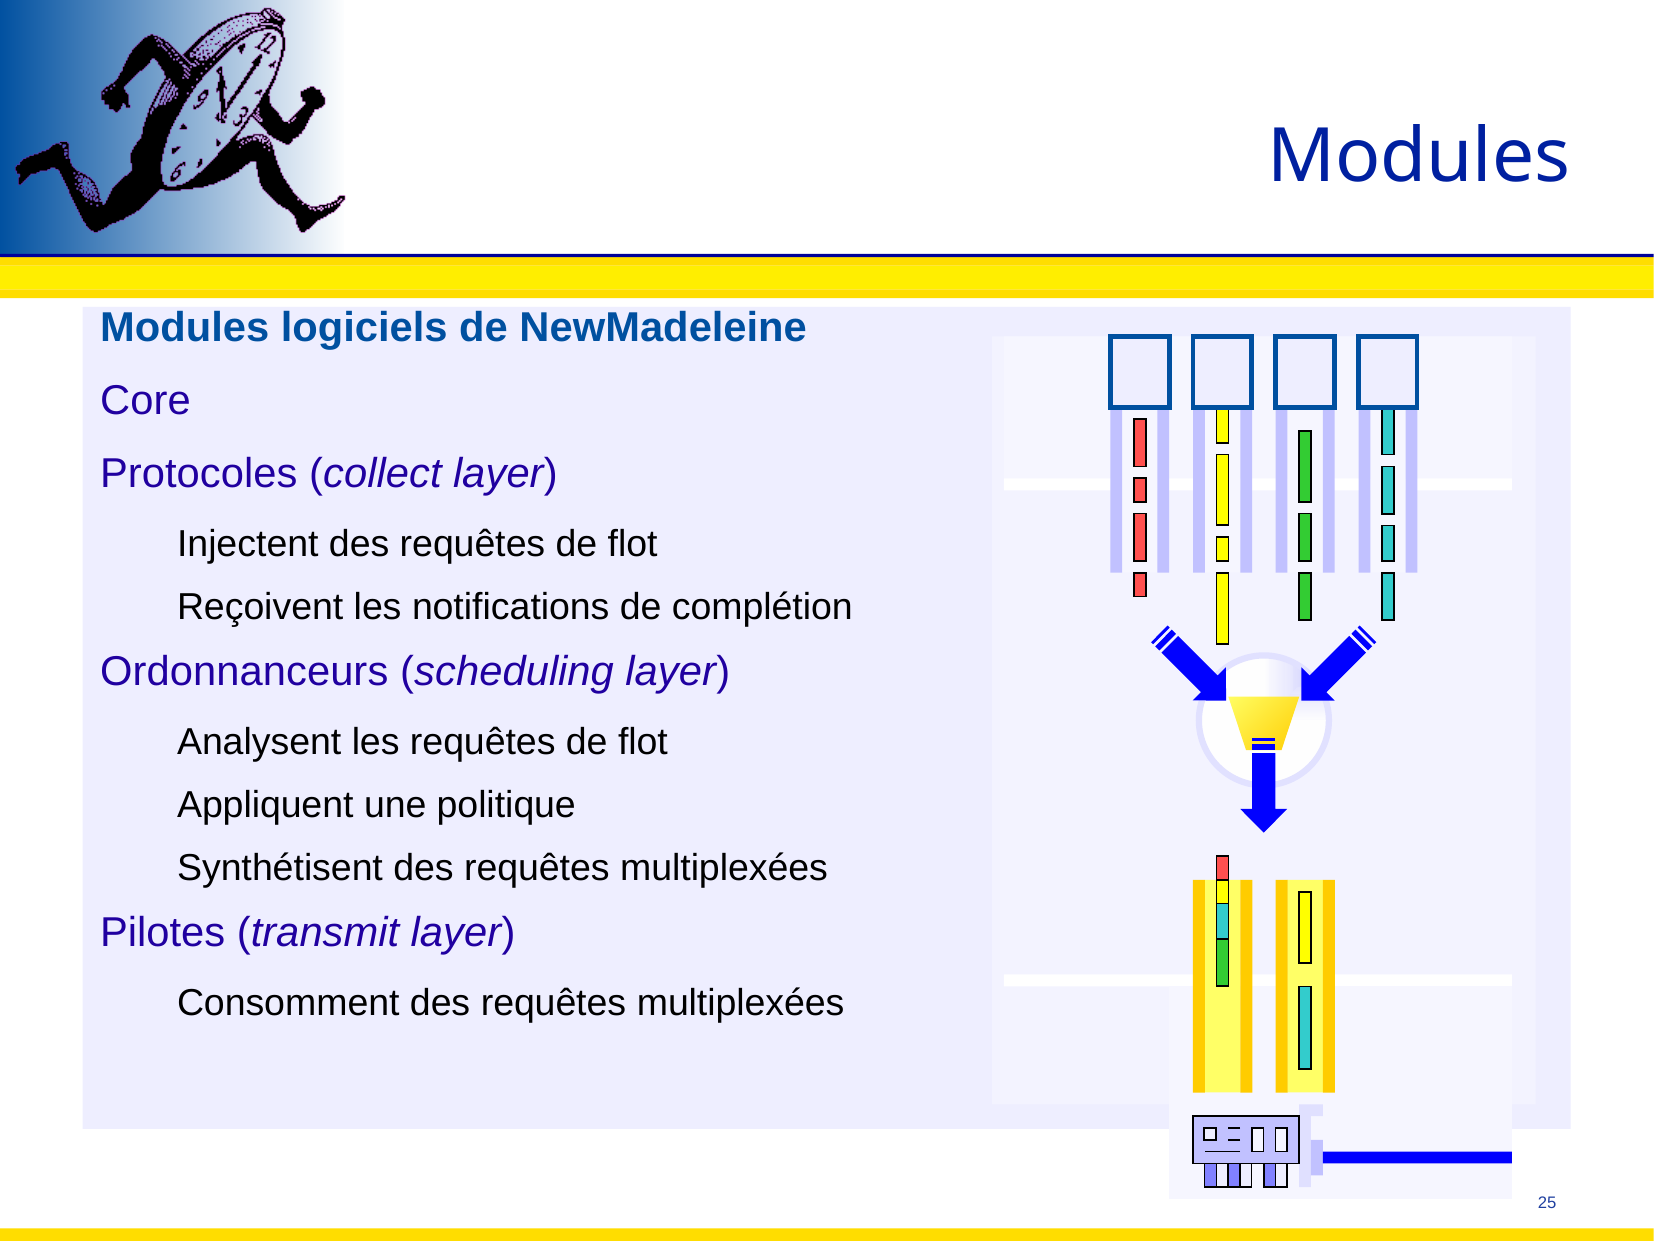

# Modules
Modules logiciels de NewMadeleine
Core
Protocoles (collect layer)
Injectent des requêtes de flot
Reçoivent les notifications de complétion
Ordonnanceurs (scheduling layer)
Analysent les requêtes de flot
Appliquent une politique
Synthétisent des requêtes multiplexées
Pilotes (transmit layer)
Consomment des requêtes multiplexées